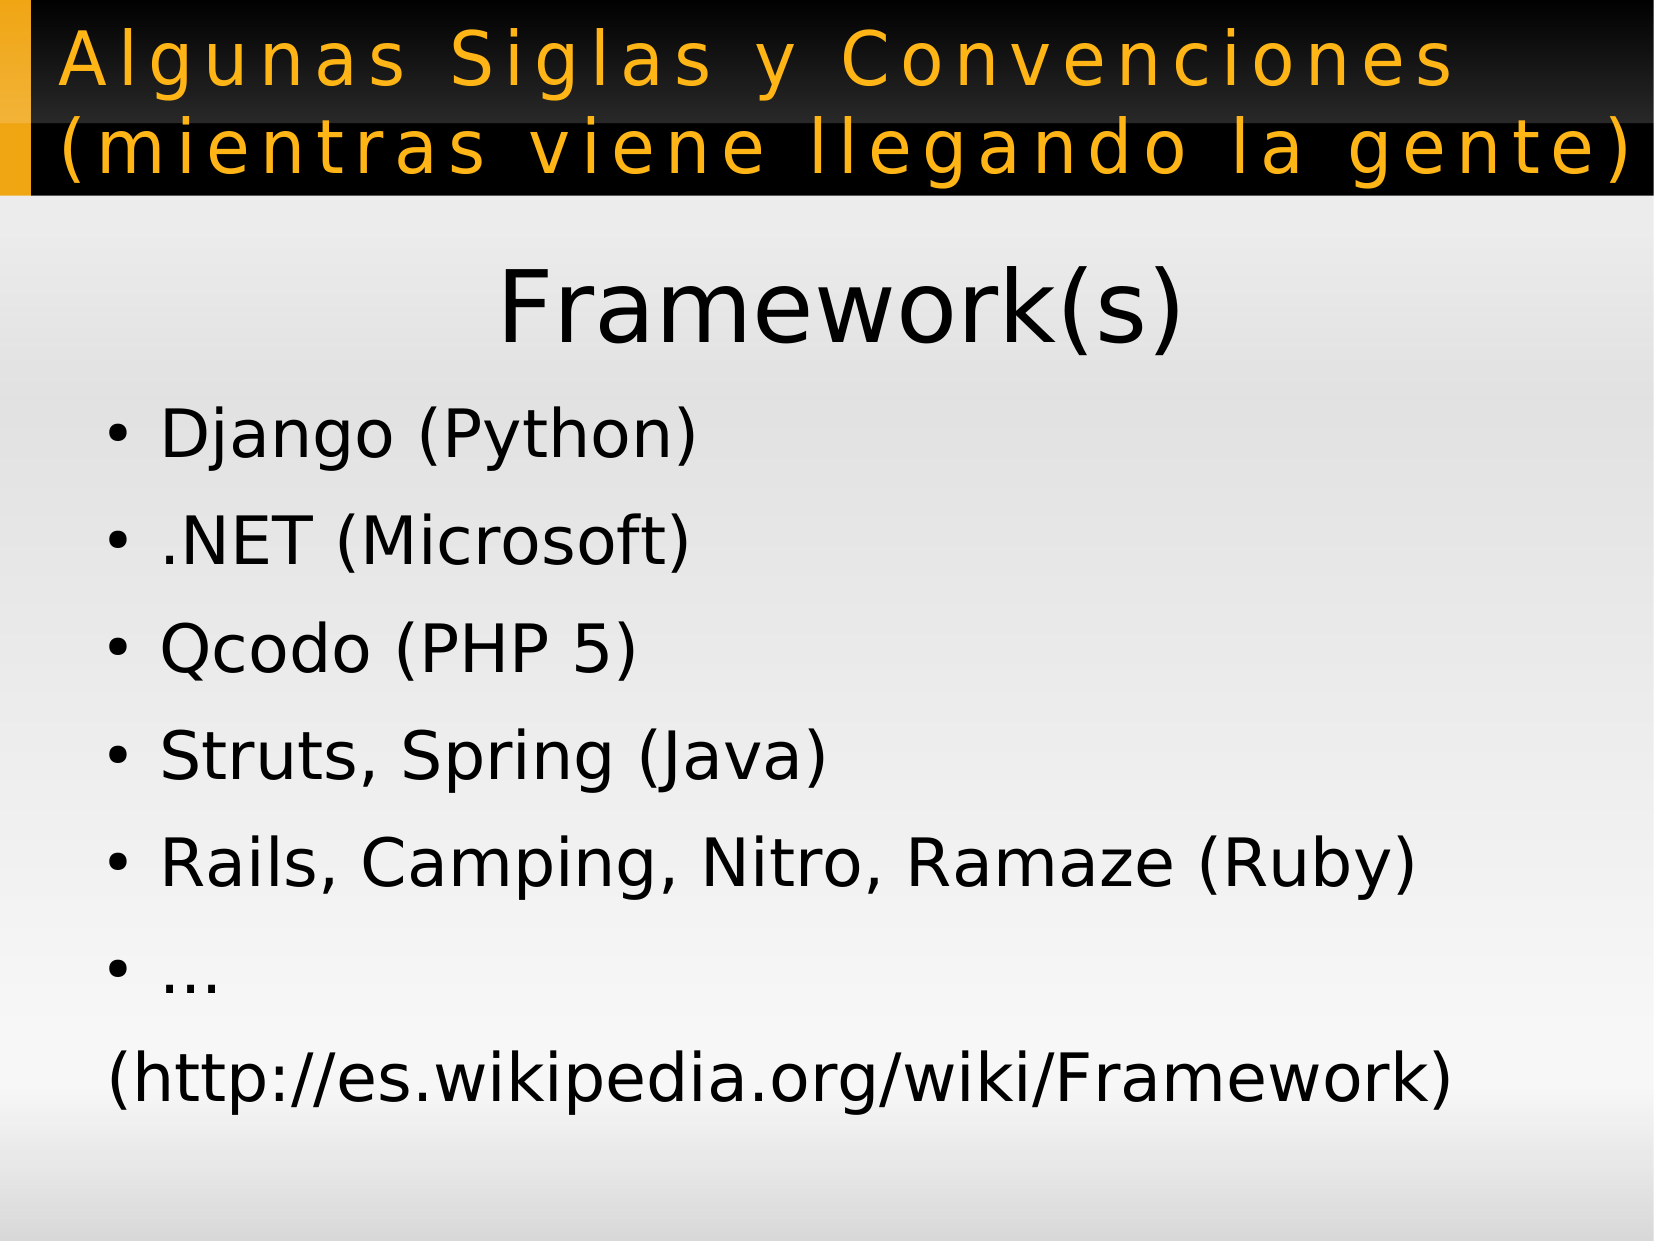

Algunas Siglas y Convenciones
(mientras viene llegando la gente)
# Framework(s)
Django (Python)
.NET (Microsoft)
Qcodo (PHP 5)
Struts, Spring (Java)
Rails, Camping, Nitro, Ramaze (Ruby)
...
(http://es.wikipedia.org/wiki/Framework)